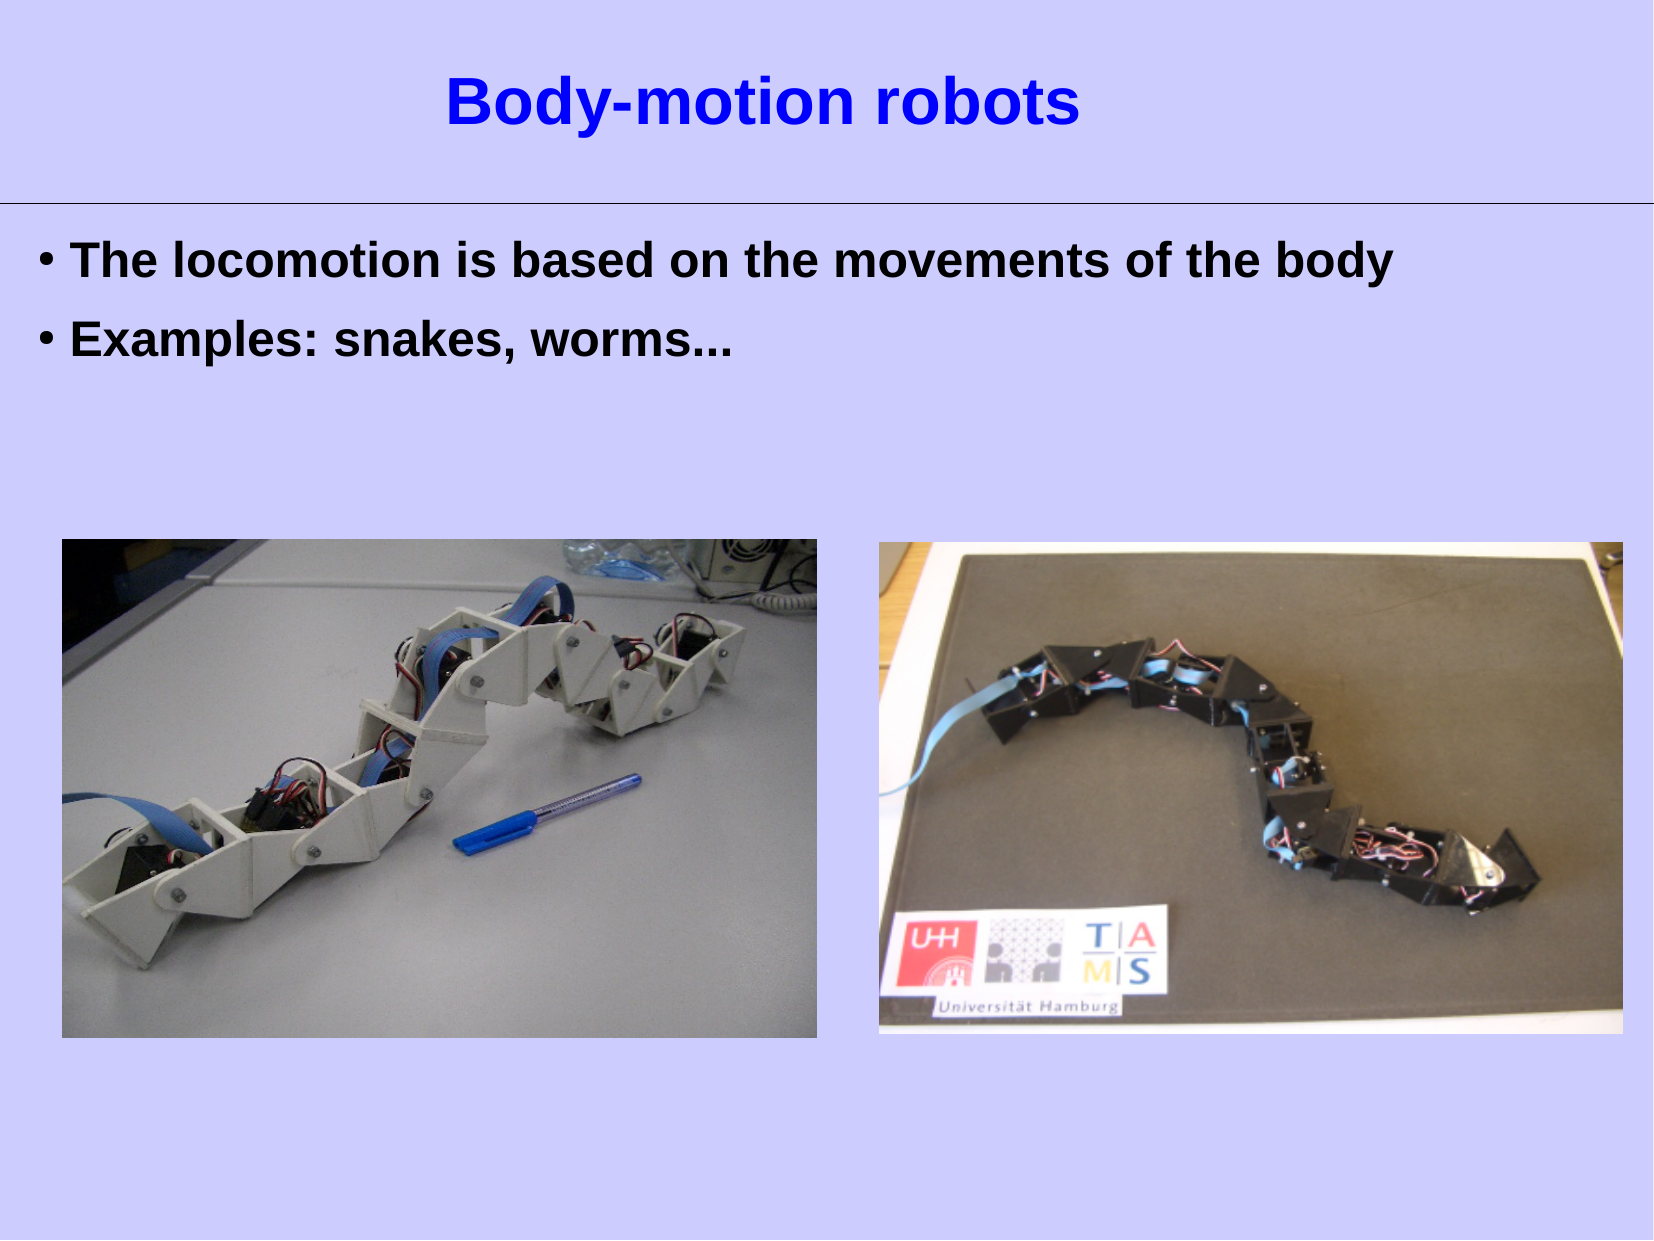

# Body-motion robots
 The locomotion is based on the movements of the body
 Examples: snakes, worms...